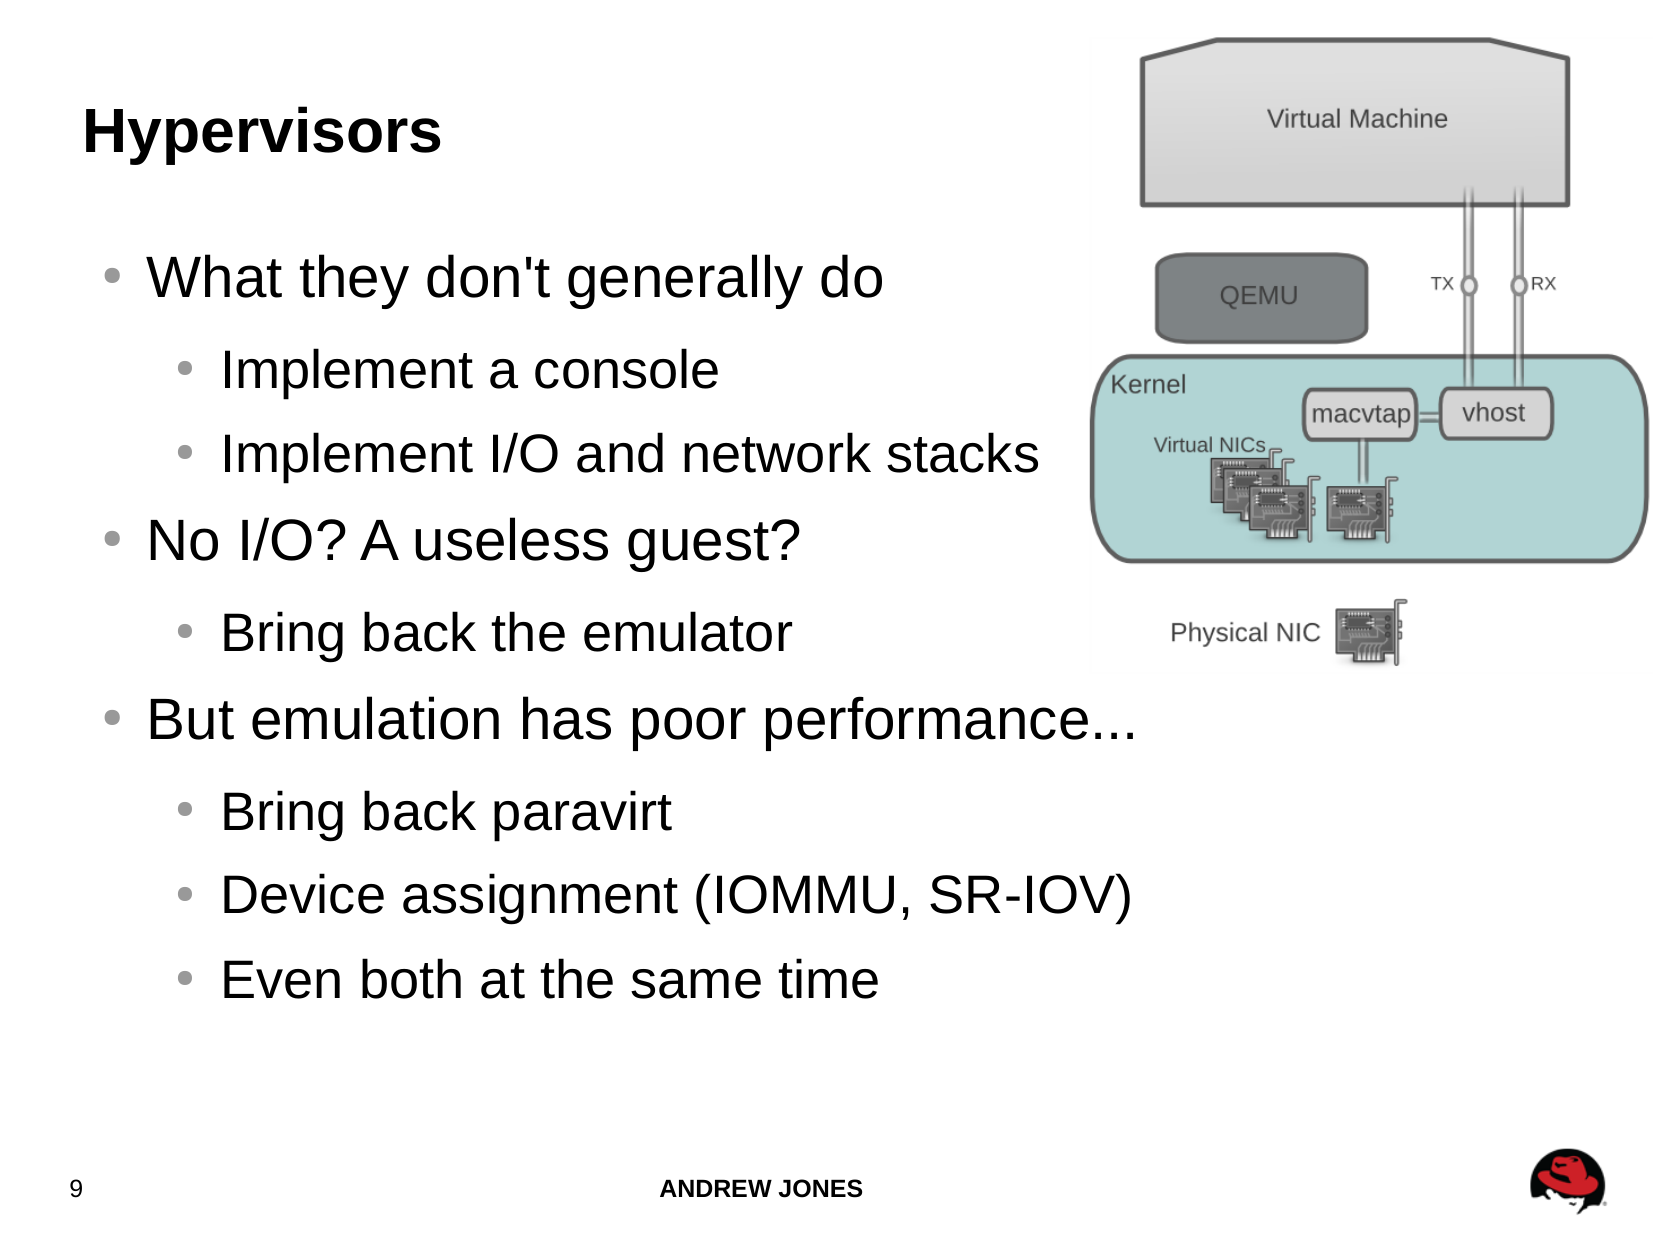

# Hypervisors
What they don't generally do
Implement a console
Implement I/O and network stacks
No I/O? A useless guest?
Bring back the emulator
But emulation has poor performance...
Bring back paravirt
Device assignment (IOMMU, SR-IOV)
Even both at the same time